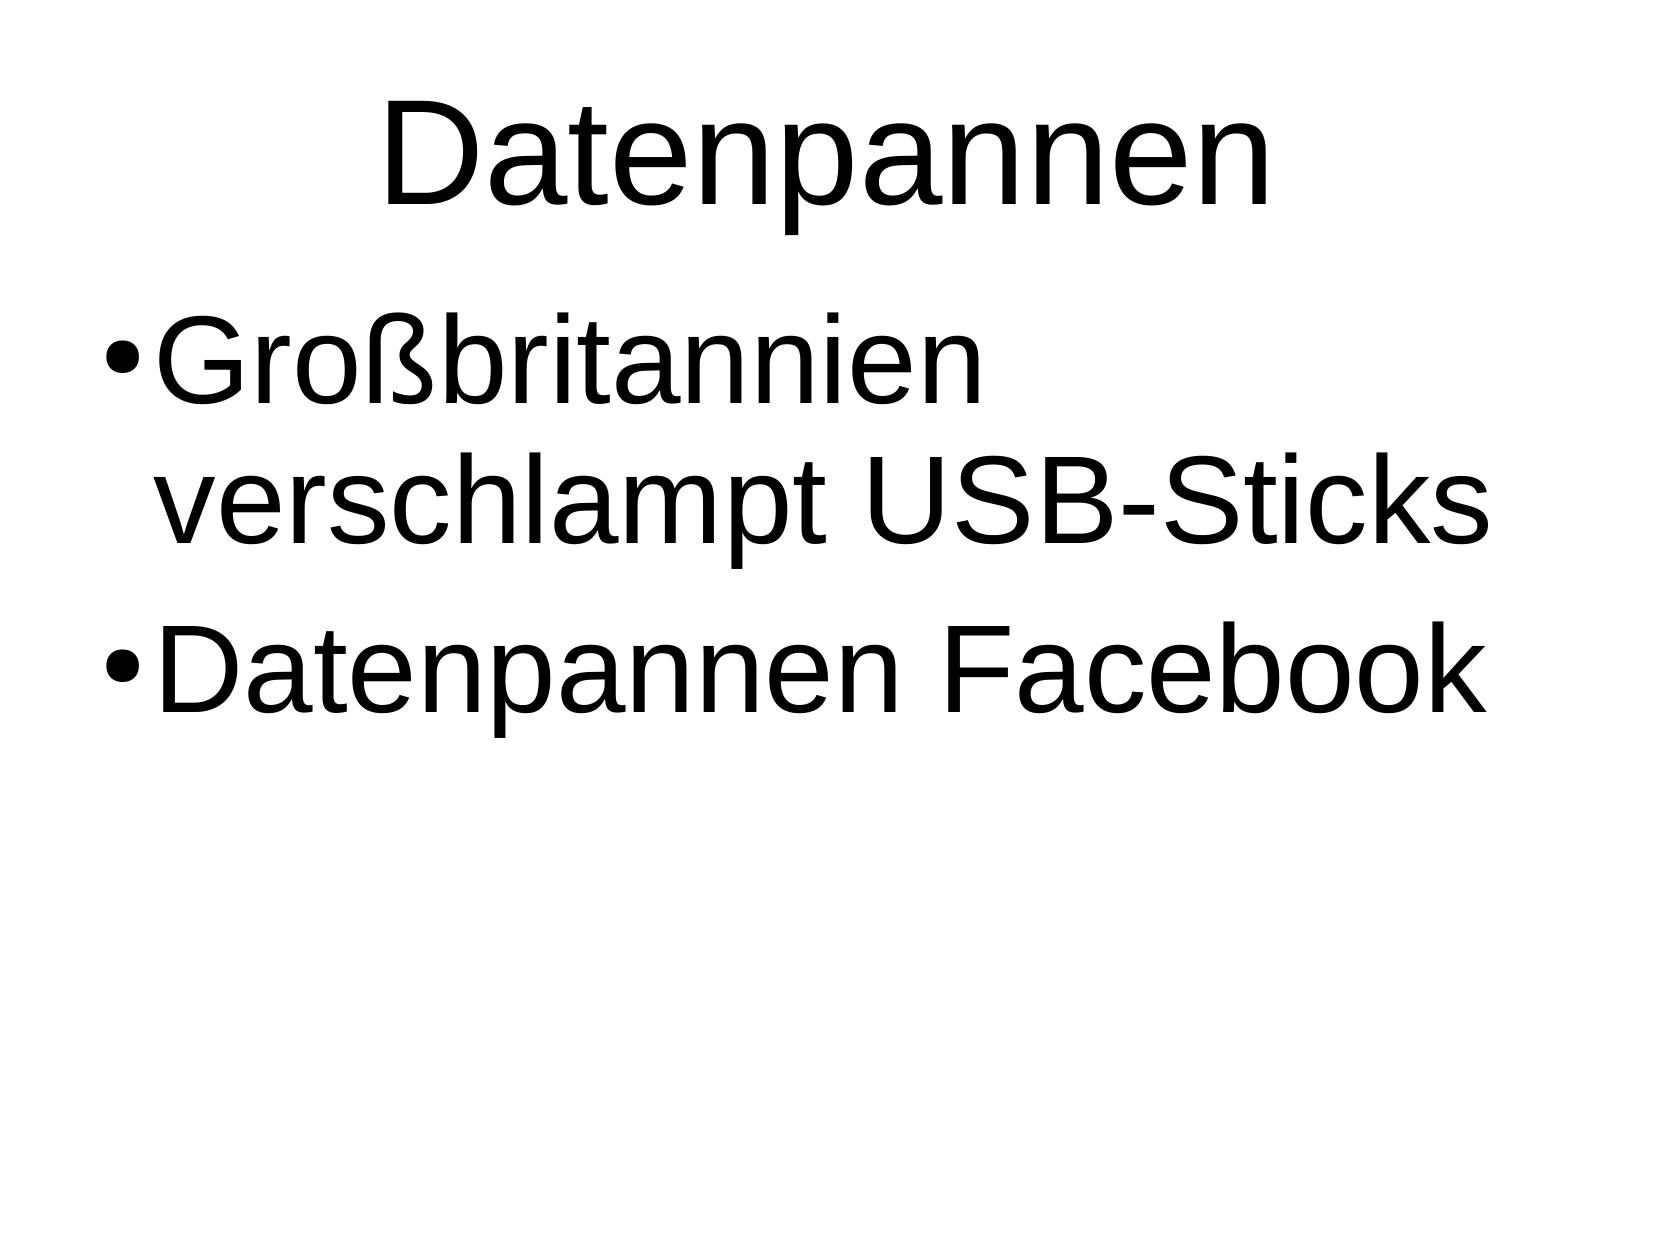

# Datenpannen
Großbritannien verschlampt USB-Sticks
Datenpannen Facebook